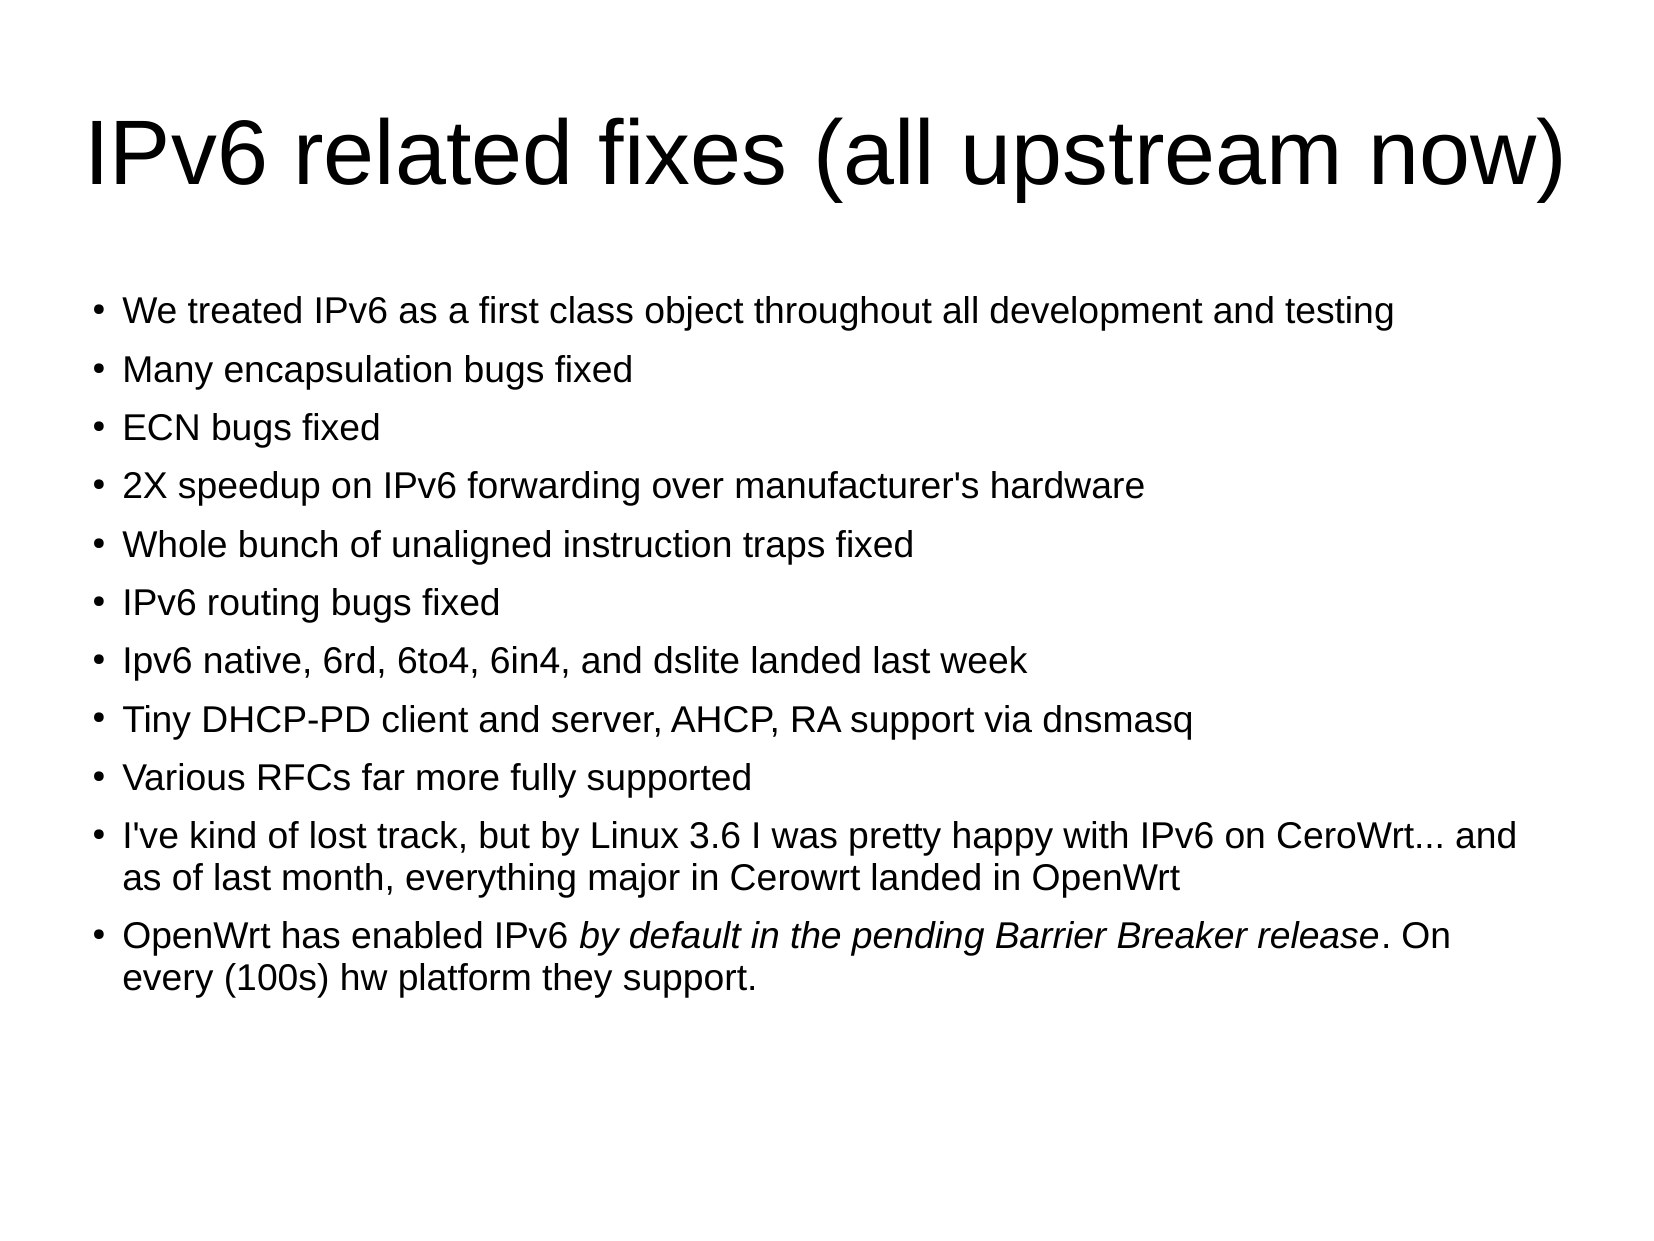

# IPv6 related fixes (all upstream now)
We treated IPv6 as a first class object throughout all development and testing
Many encapsulation bugs fixed
ECN bugs fixed
2X speedup on IPv6 forwarding over manufacturer's hardware
Whole bunch of unaligned instruction traps fixed
IPv6 routing bugs fixed
Ipv6 native, 6rd, 6to4, 6in4, and dslite landed last week
Tiny DHCP-PD client and server, AHCP, RA support via dnsmasq
Various RFCs far more fully supported
I've kind of lost track, but by Linux 3.6 I was pretty happy with IPv6 on CeroWrt... and as of last month, everything major in Cerowrt landed in OpenWrt
OpenWrt has enabled IPv6 by default in the pending Barrier Breaker release. On every (100s) hw platform they support.